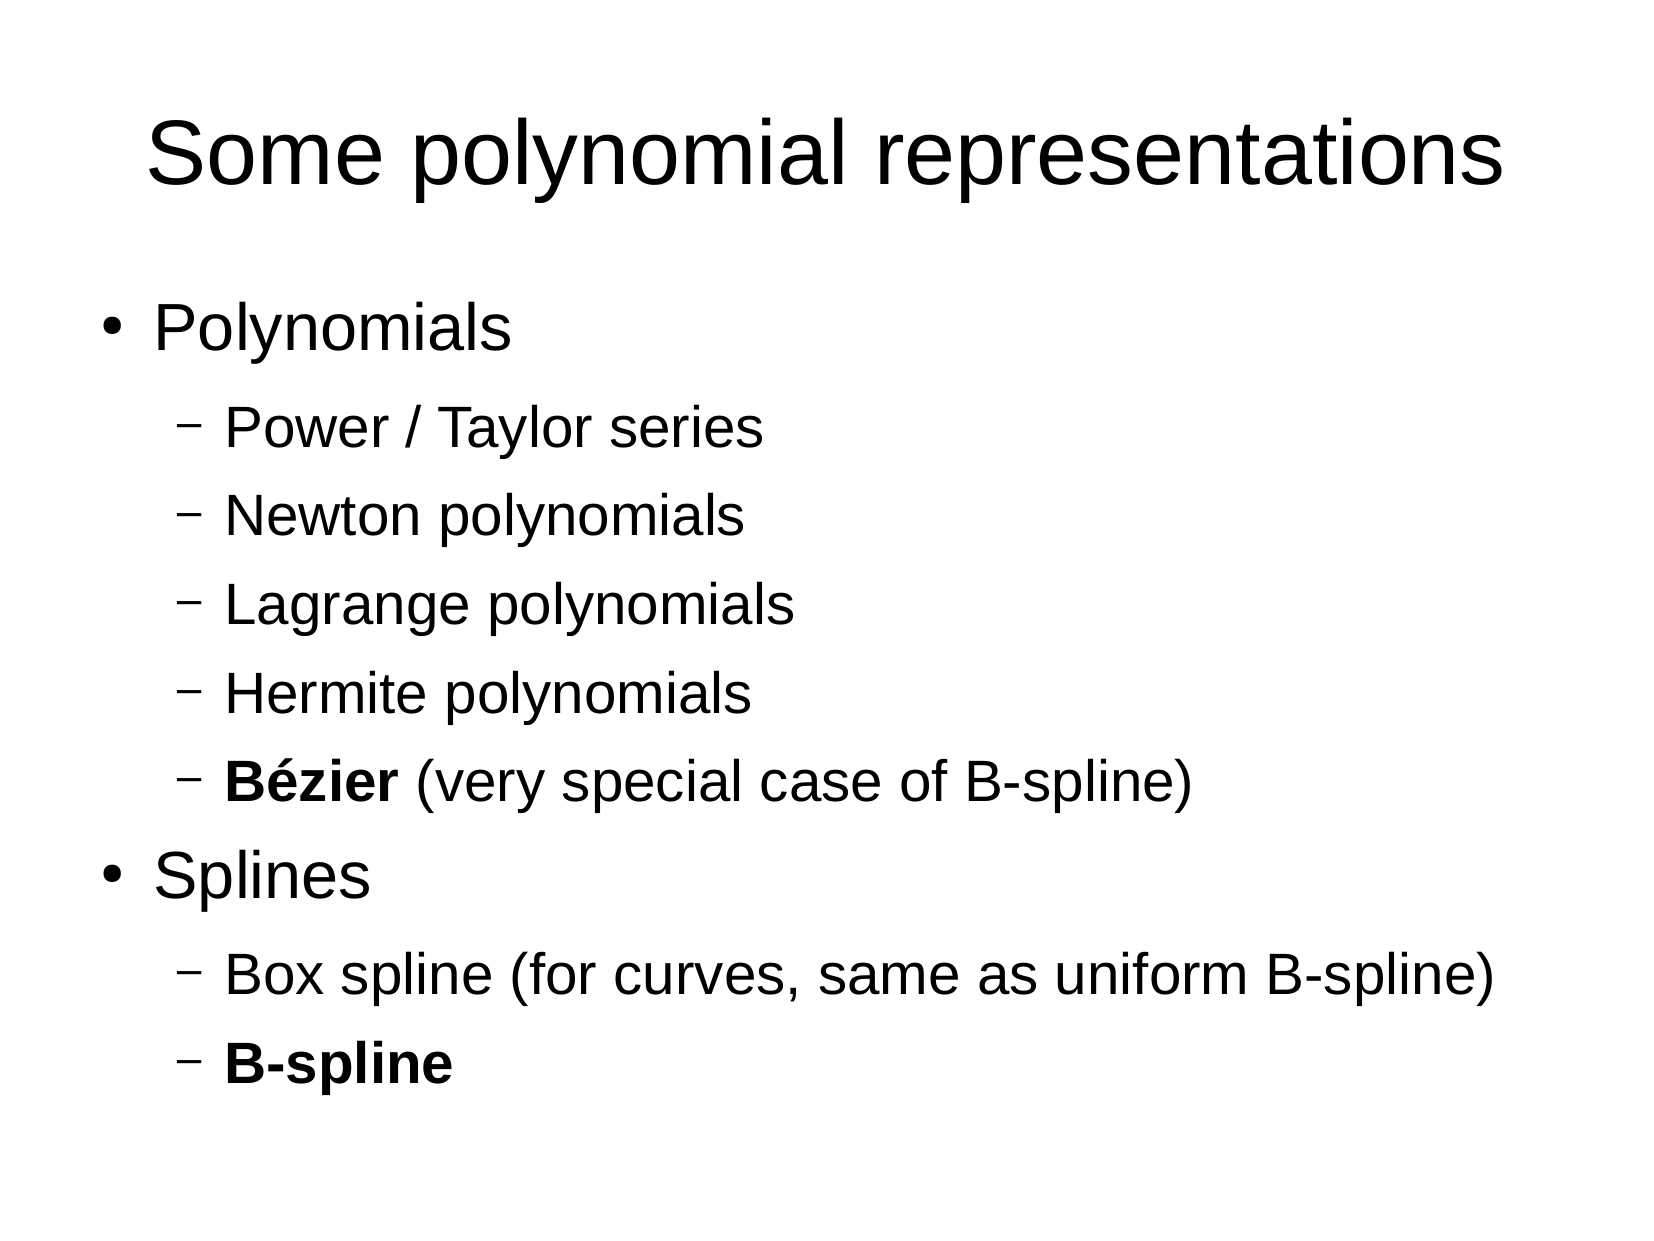

# Some polynomial representations
Polynomials
Power / Taylor series
Newton polynomials
Lagrange polynomials
Hermite polynomials
Bézier (very special case of B-spline)
Splines
Box spline (for curves, same as uniform B-spline)
B-spline